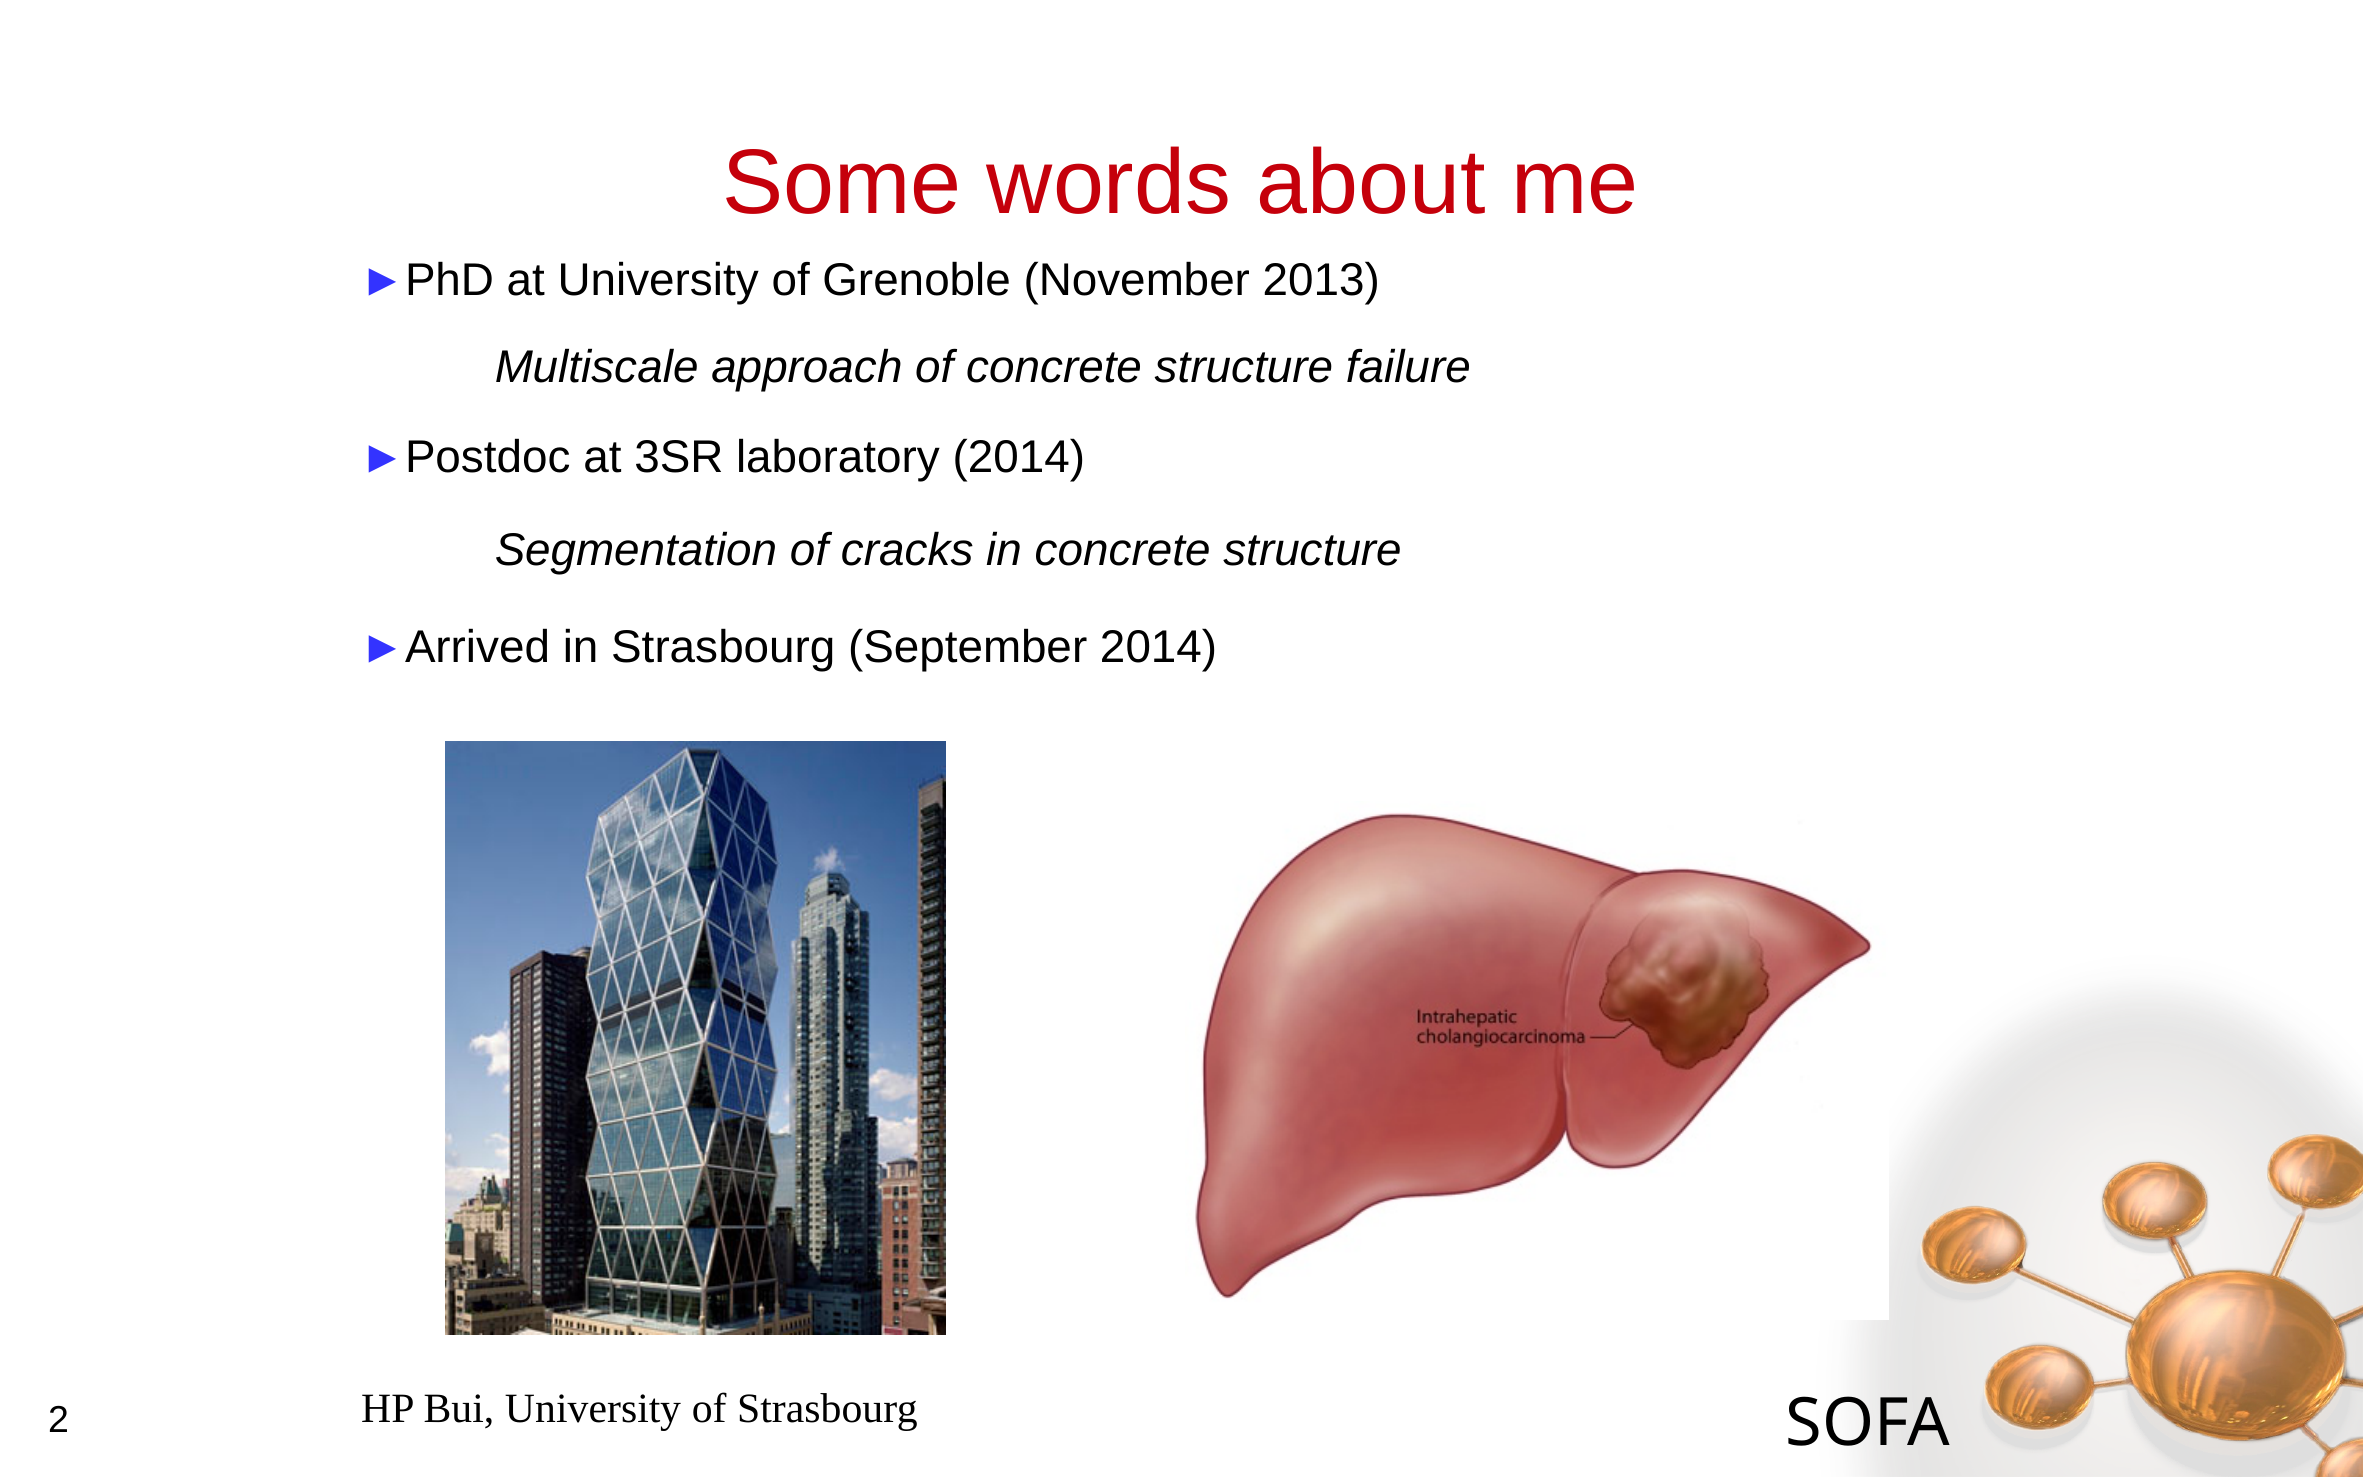

# Some words about me
►PhD at University of Grenoble (November 2013)
Multiscale approach of concrete structure failure
►Postdoc at 3SR laboratory (2014)
Segmentation of cracks in concrete structure
►Arrived in Strasbourg (September 2014)
HP Bui, University of Strasbourg